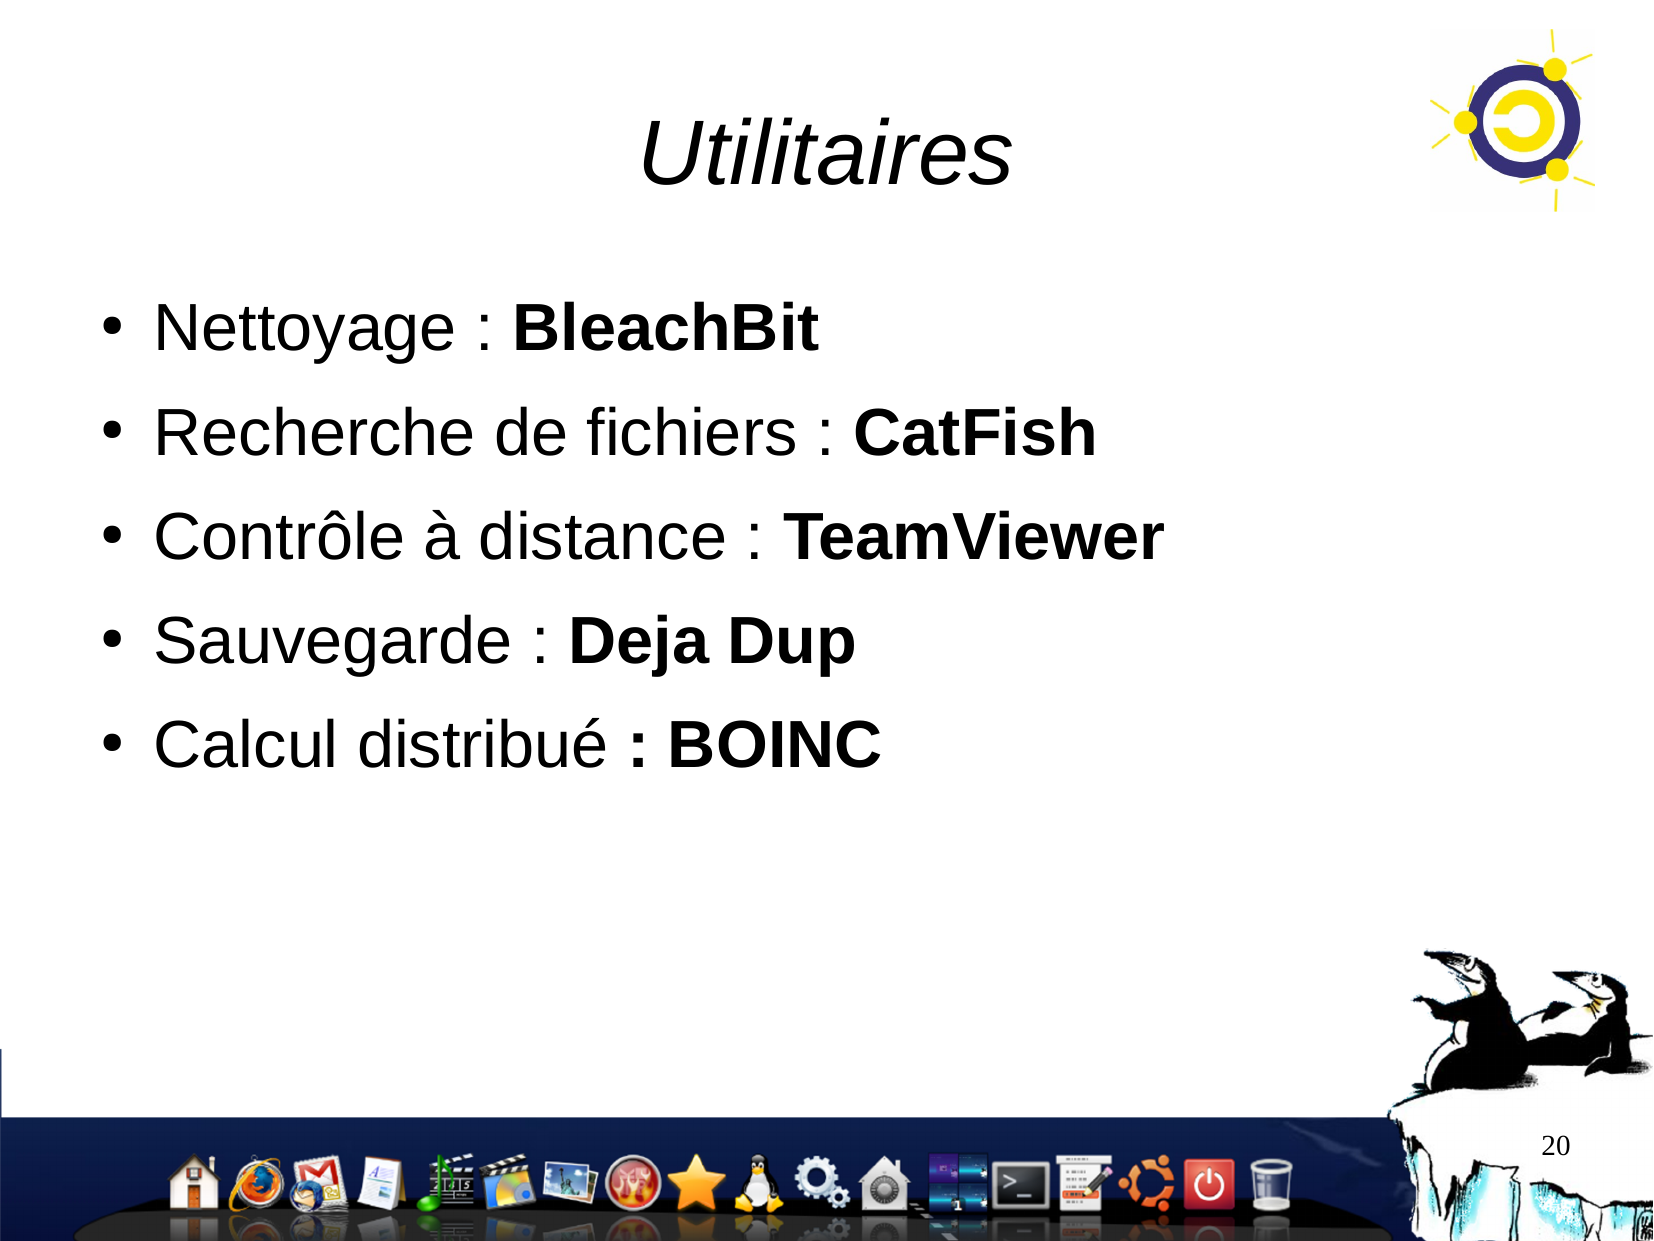

# Utilitaires
Nettoyage : BleachBit
Recherche de fichiers : CatFish
Contrôle à distance : TeamViewer
Sauvegarde : Deja Dup
Calcul distribué : BOINC
20